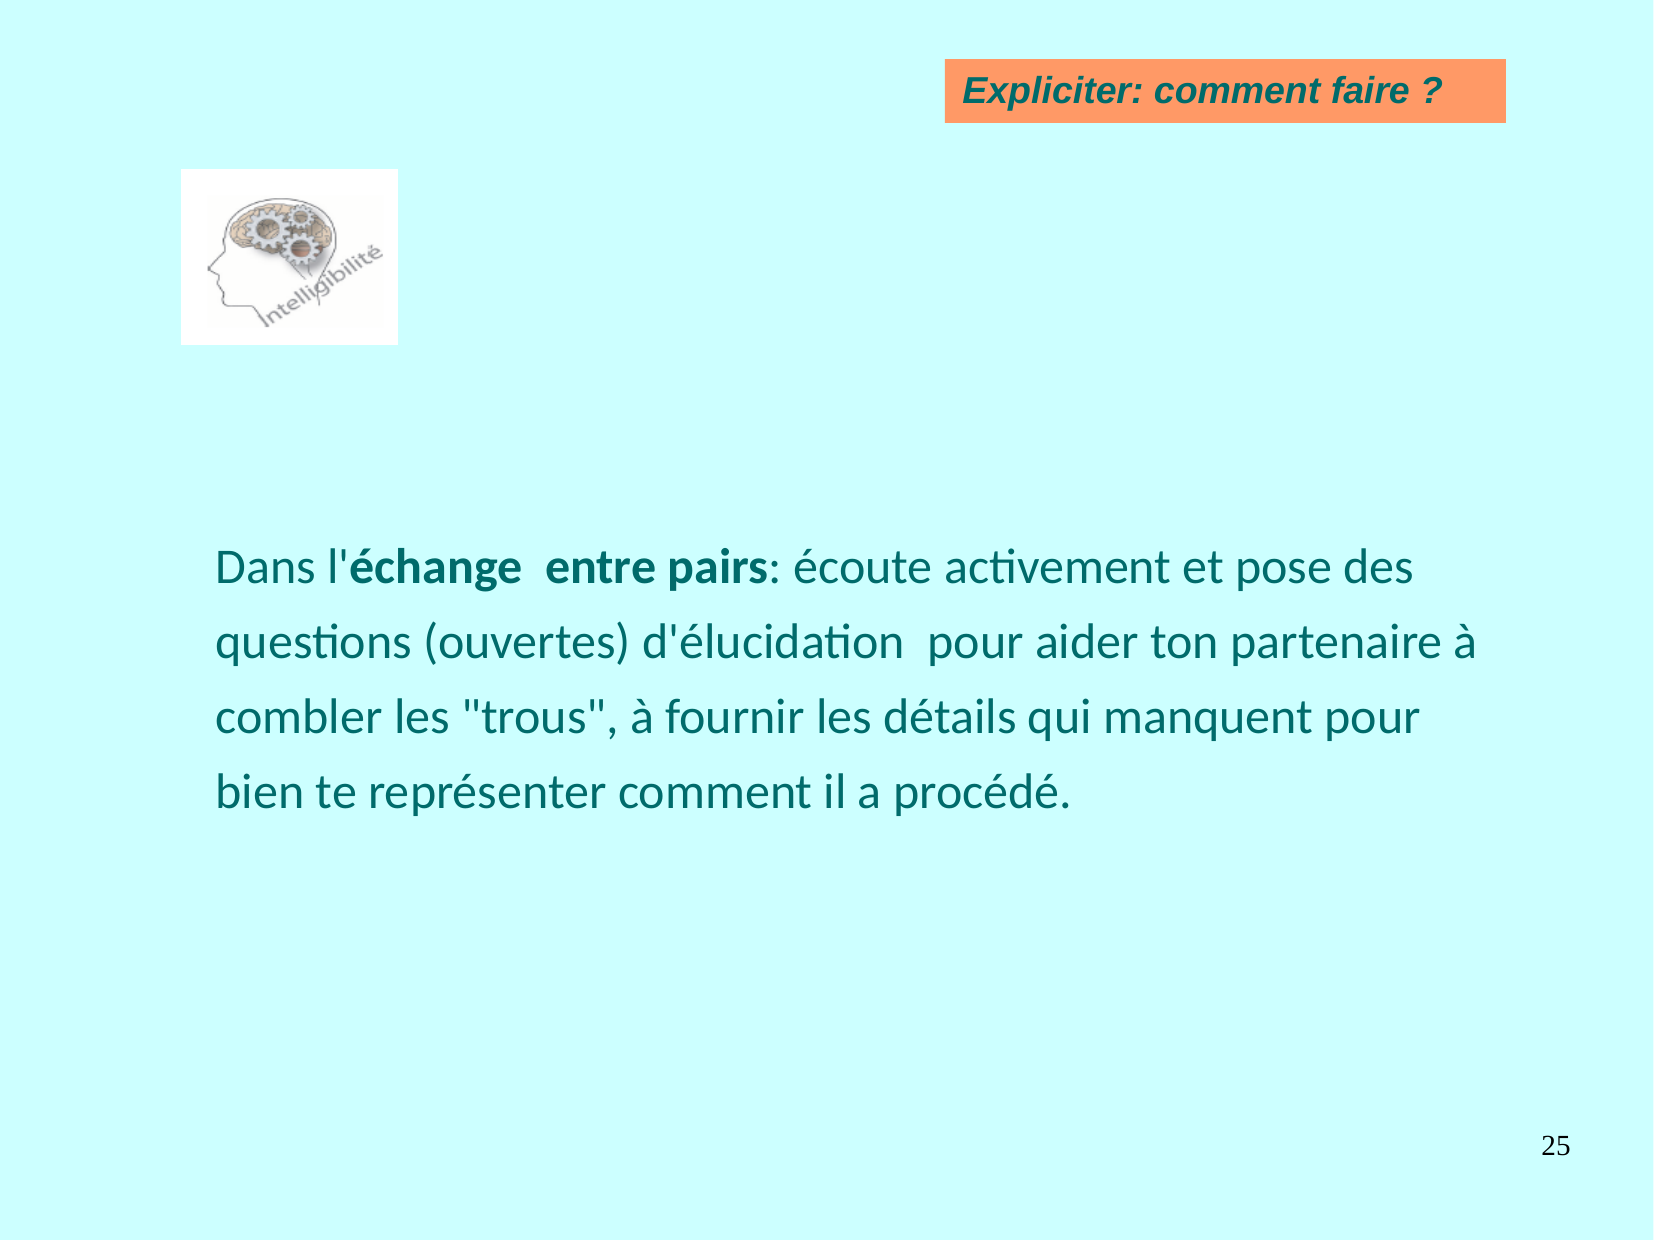

Expliciter: comment faire ?
Dans l'échange  entre pairs: écoute activement et pose des questions (ouvertes) d'élucidation pour aider ton partenaire à combler les "trous", à fournir les détails qui manquent pour bien te représenter comment il a procédé.
25